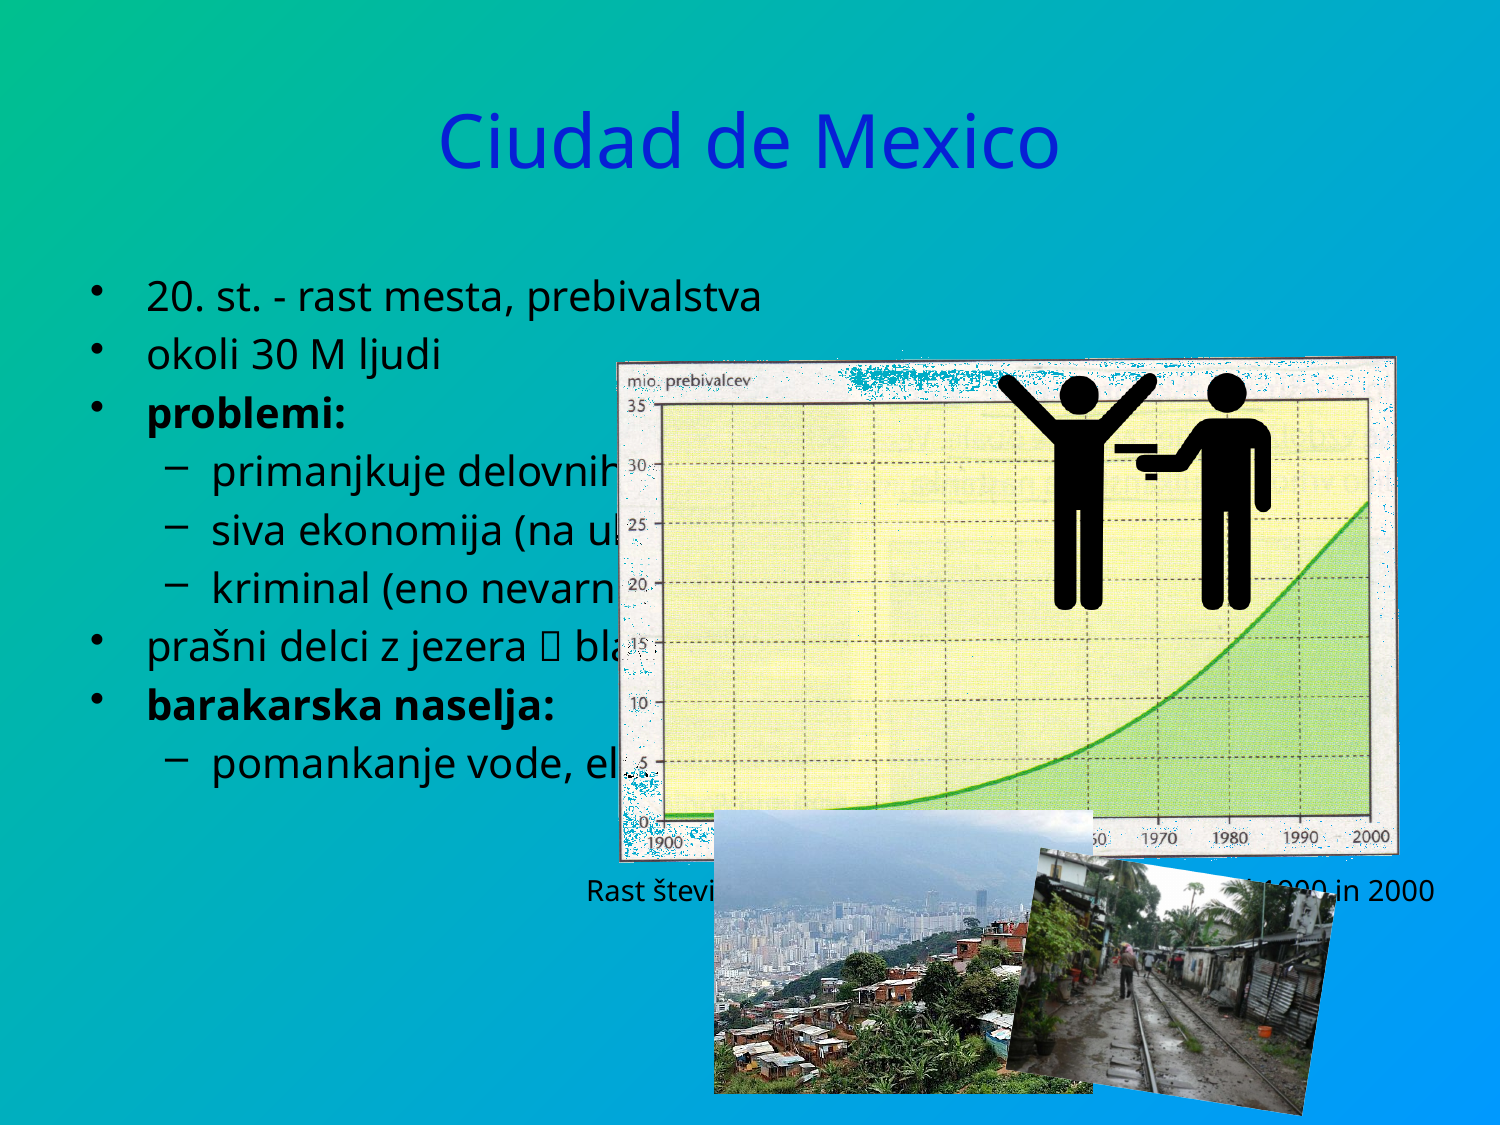

# Ciudad de Mexico
20. st. - rast mesta, prebivalstva
okoli 30 M ljudi
problemi:
primanjkuje delovnih mest
siva ekonomija (na ulicah)
kriminal (eno nevarnejših na svetu)
prašni delci z jezera  blatna brozga  ugrezanje hiš
barakarska naselja:
pomankanje vode, elektrike, povezave s kanalizacijo
Rast števila prebivalcev mehiške prestolnice med 1900 in 2000